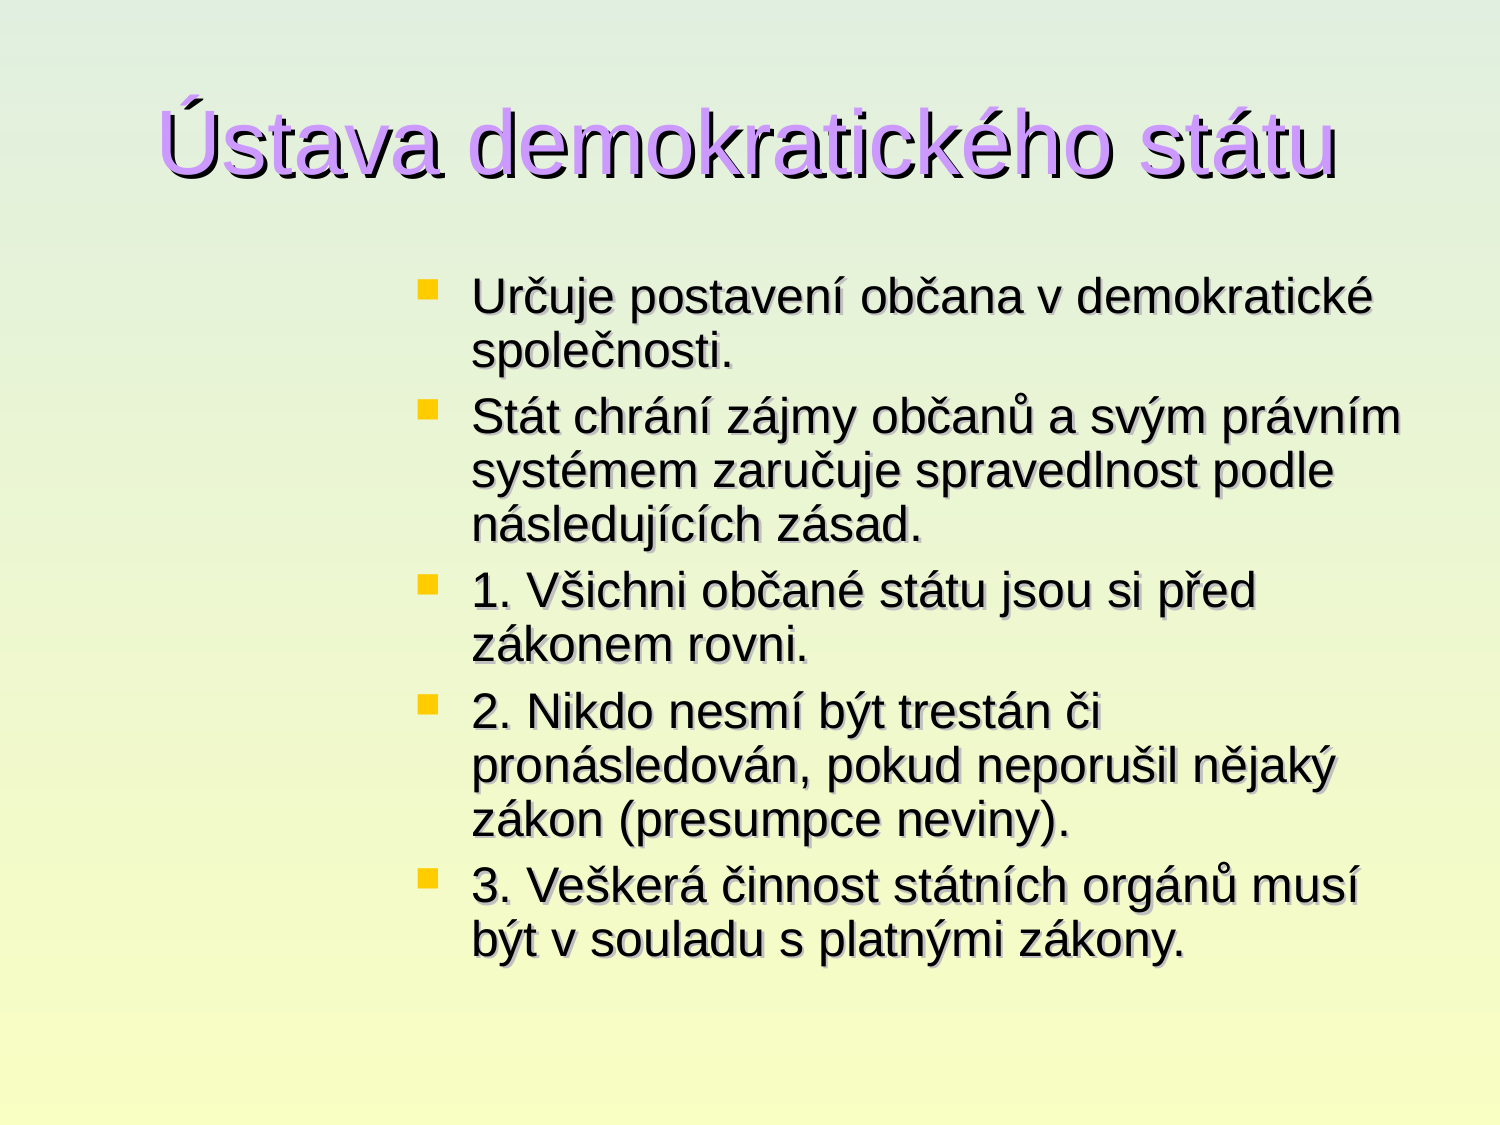

# Ústava demokratického státu
Určuje postavení občana v demokratické společnosti.
Stát chrání zájmy občanů a svým právním systémem zaručuje spravedlnost podle následujících zásad.
1. Všichni občané státu jsou si před zákonem rovni.
2. Nikdo nesmí být trestán či pronásledován, pokud neporušil nějaký zákon (presumpce neviny).
3. Veškerá činnost státních orgánů musí být v souladu s platnými zákony.